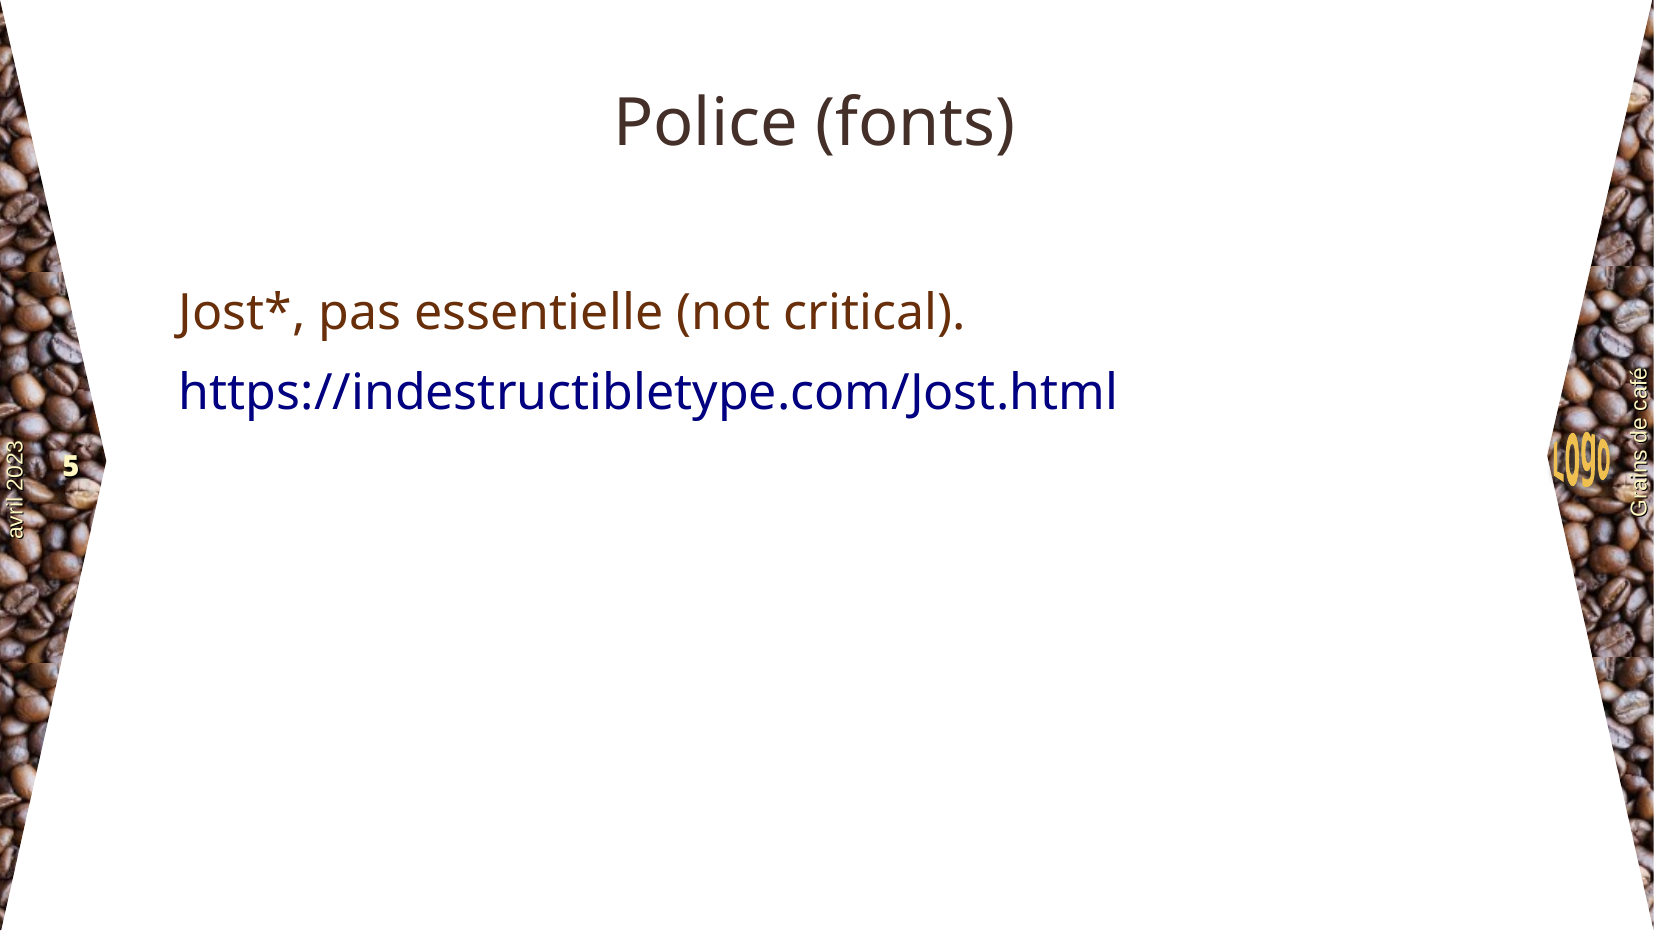

# Police (fonts)
Jost*, pas essentielle (not critical).
https://indestructibletype.com/Jost.html
Grains de café
5
avril 2023